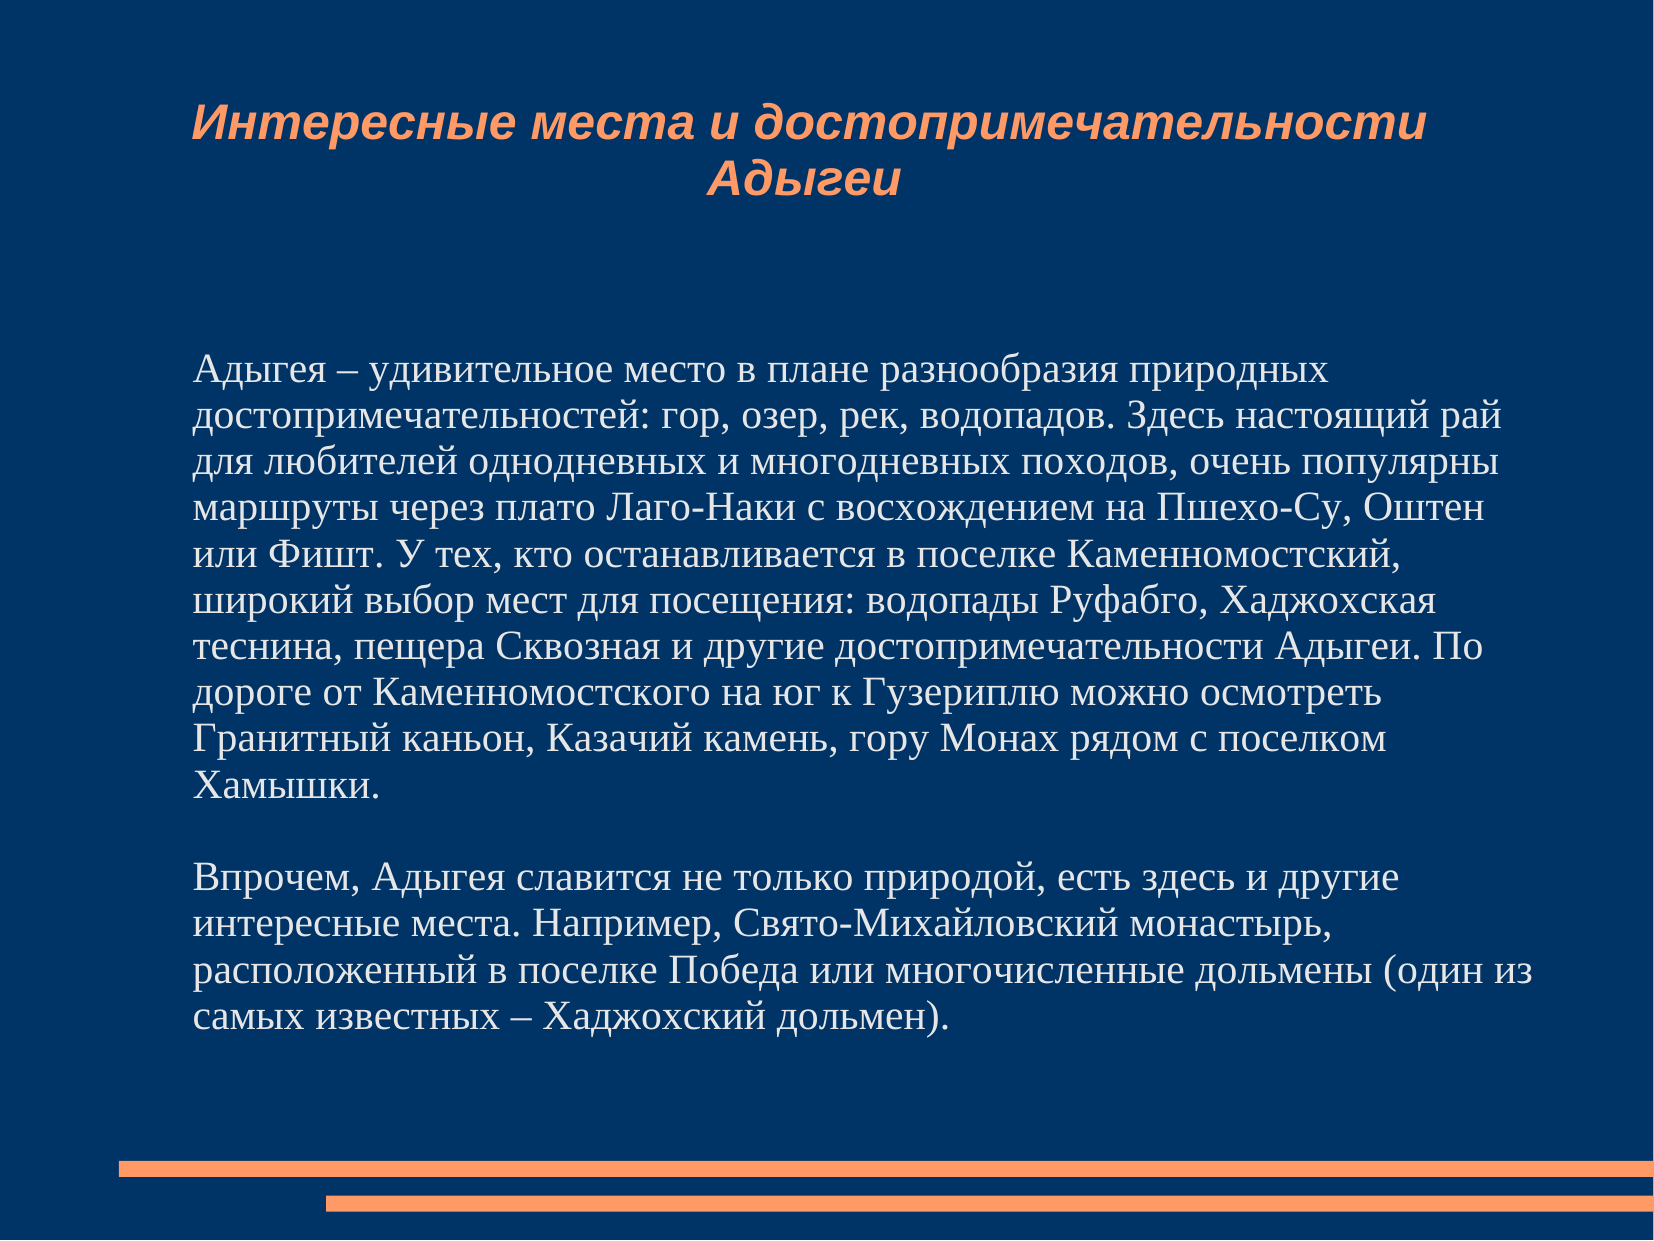

# Интересные места и достопримечательности Адыгеи
Адыгея – удивительное место в плане разнообразия природных достопримечательностей: гор, озер, рек, водопадов. Здесь настоящий рай для любителей однодневных и многодневных походов, очень популярны маршруты через плато Лаго-Наки с восхождением на Пшехо-Су, Оштен или Фишт. У тех, кто останавливается в поселке Каменномостский, широкий выбор мест для посещения: водопады Руфабго, Хаджохская теснина, пещера Сквозная и другие достопримечательности Адыгеи. По дороге от Каменномостского на юг к Гузериплю можно осмотреть Гранитный каньон, Казачий камень, гору Монах рядом с поселком Хамышки.
Впрочем, Адыгея славится не только природой, есть здесь и другие интересные места. Например, Свято-Михайловский монастырь, расположенный в поселке Победа или многочисленные дольмены (один из самых известных – Хаджохский дольмен).